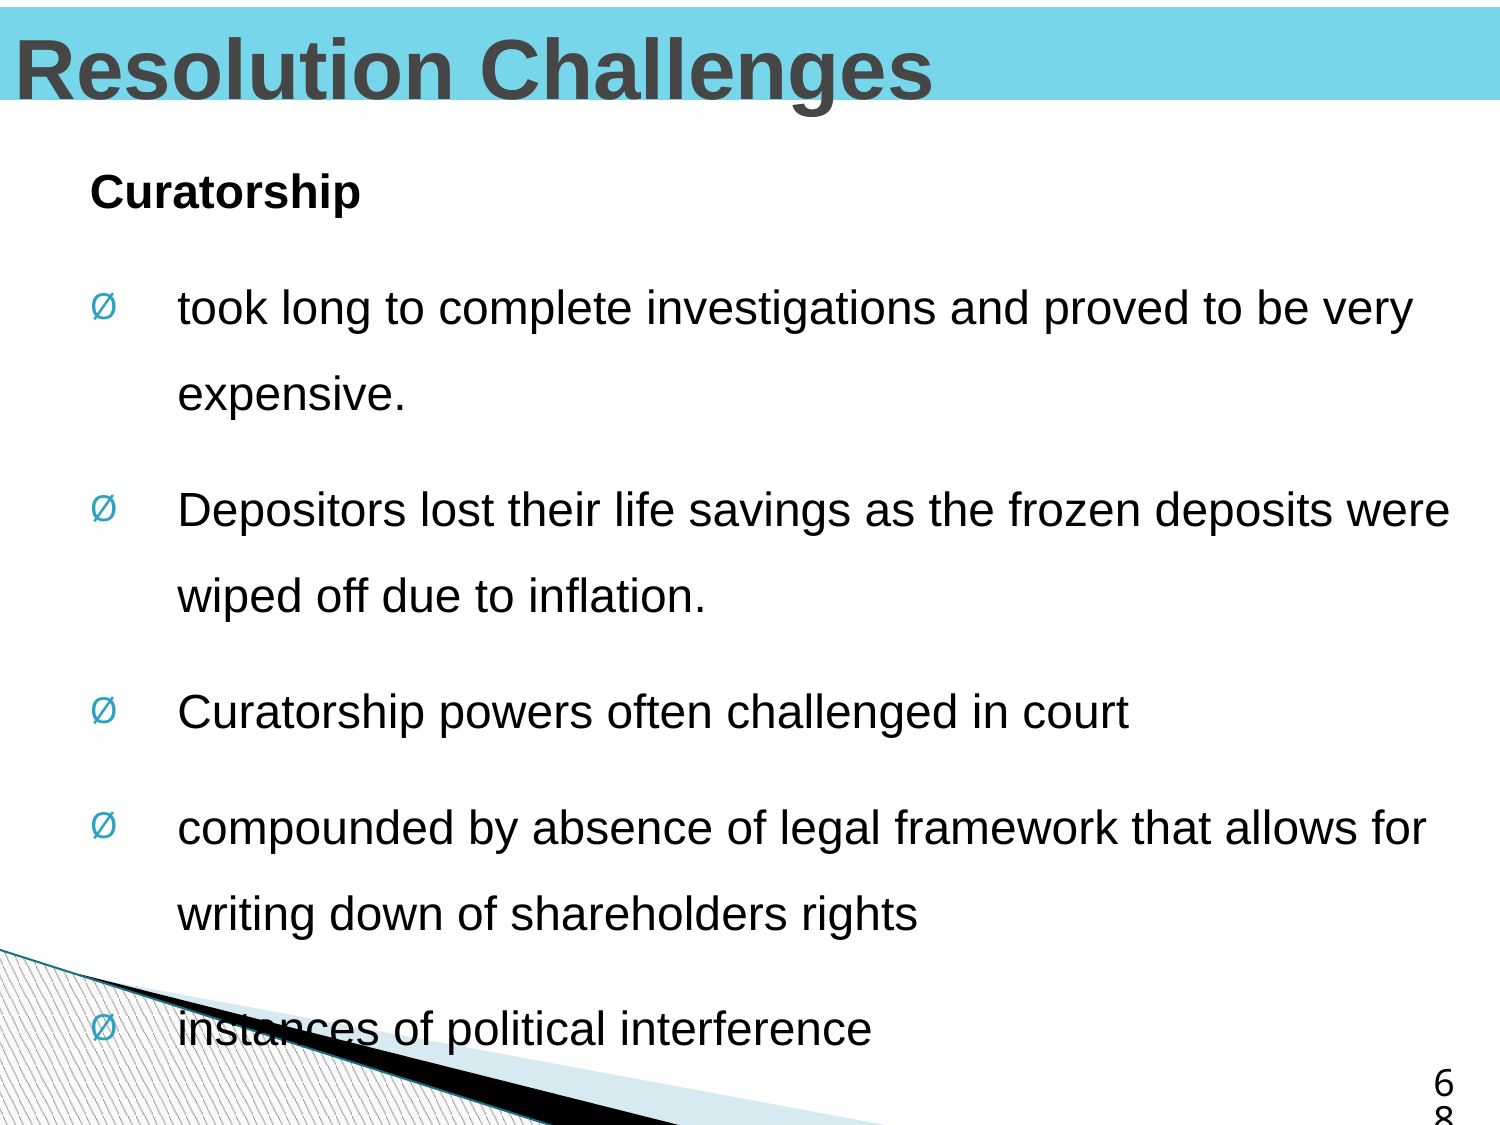

Resolution Challenges
# Curatorship
took long to complete investigations and proved to be very expensive.
Depositors lost their life savings as the frozen deposits were wiped off due to inflation.
Curatorship powers often challenged in court
compounded by absence of legal framework that allows for writing down of shareholders rights
instances of political interference